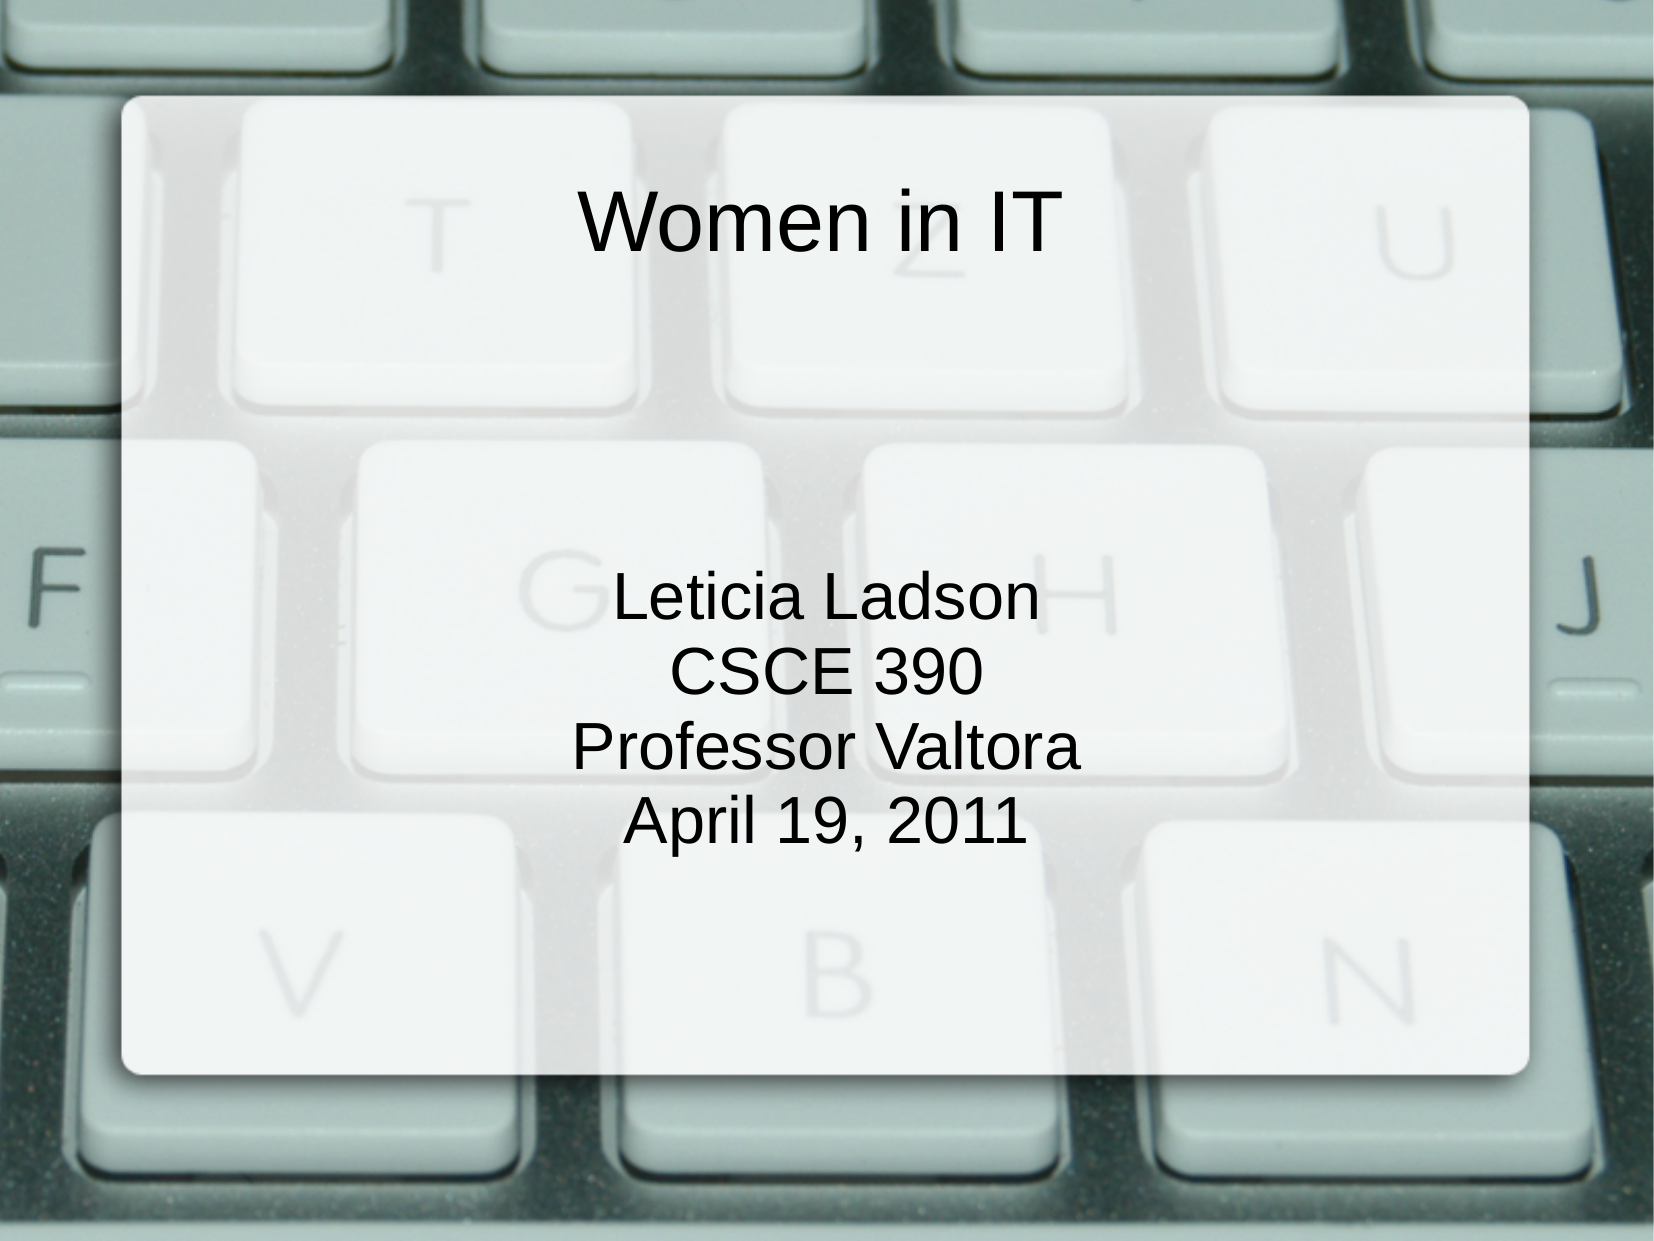

# Women in IT
Leticia Ladson
CSCE 390
Professor Valtora
April 19, 2011